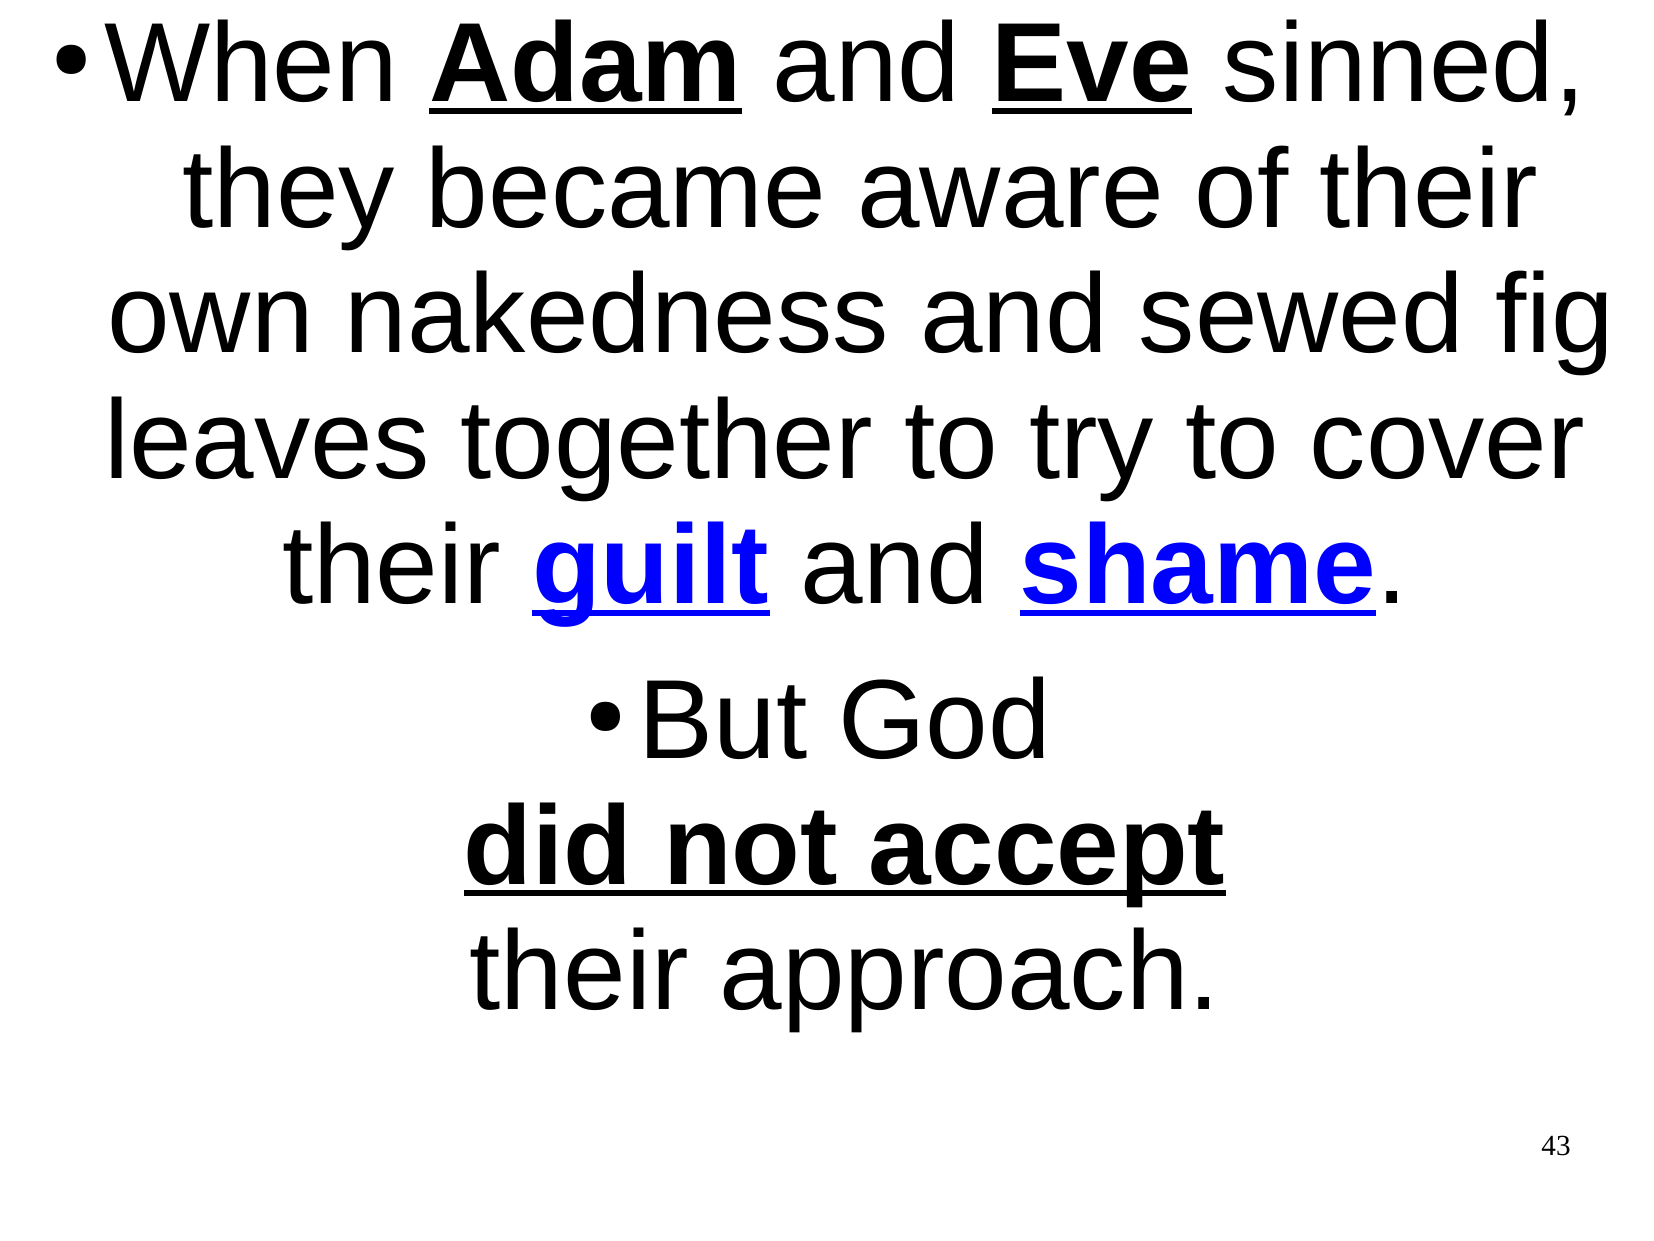

# When Adam and Eve sinned, they became aware of their own nakedness and sewed fig leaves together to try to cover their guilt and shame.
But God
did not accept
their approach.
43